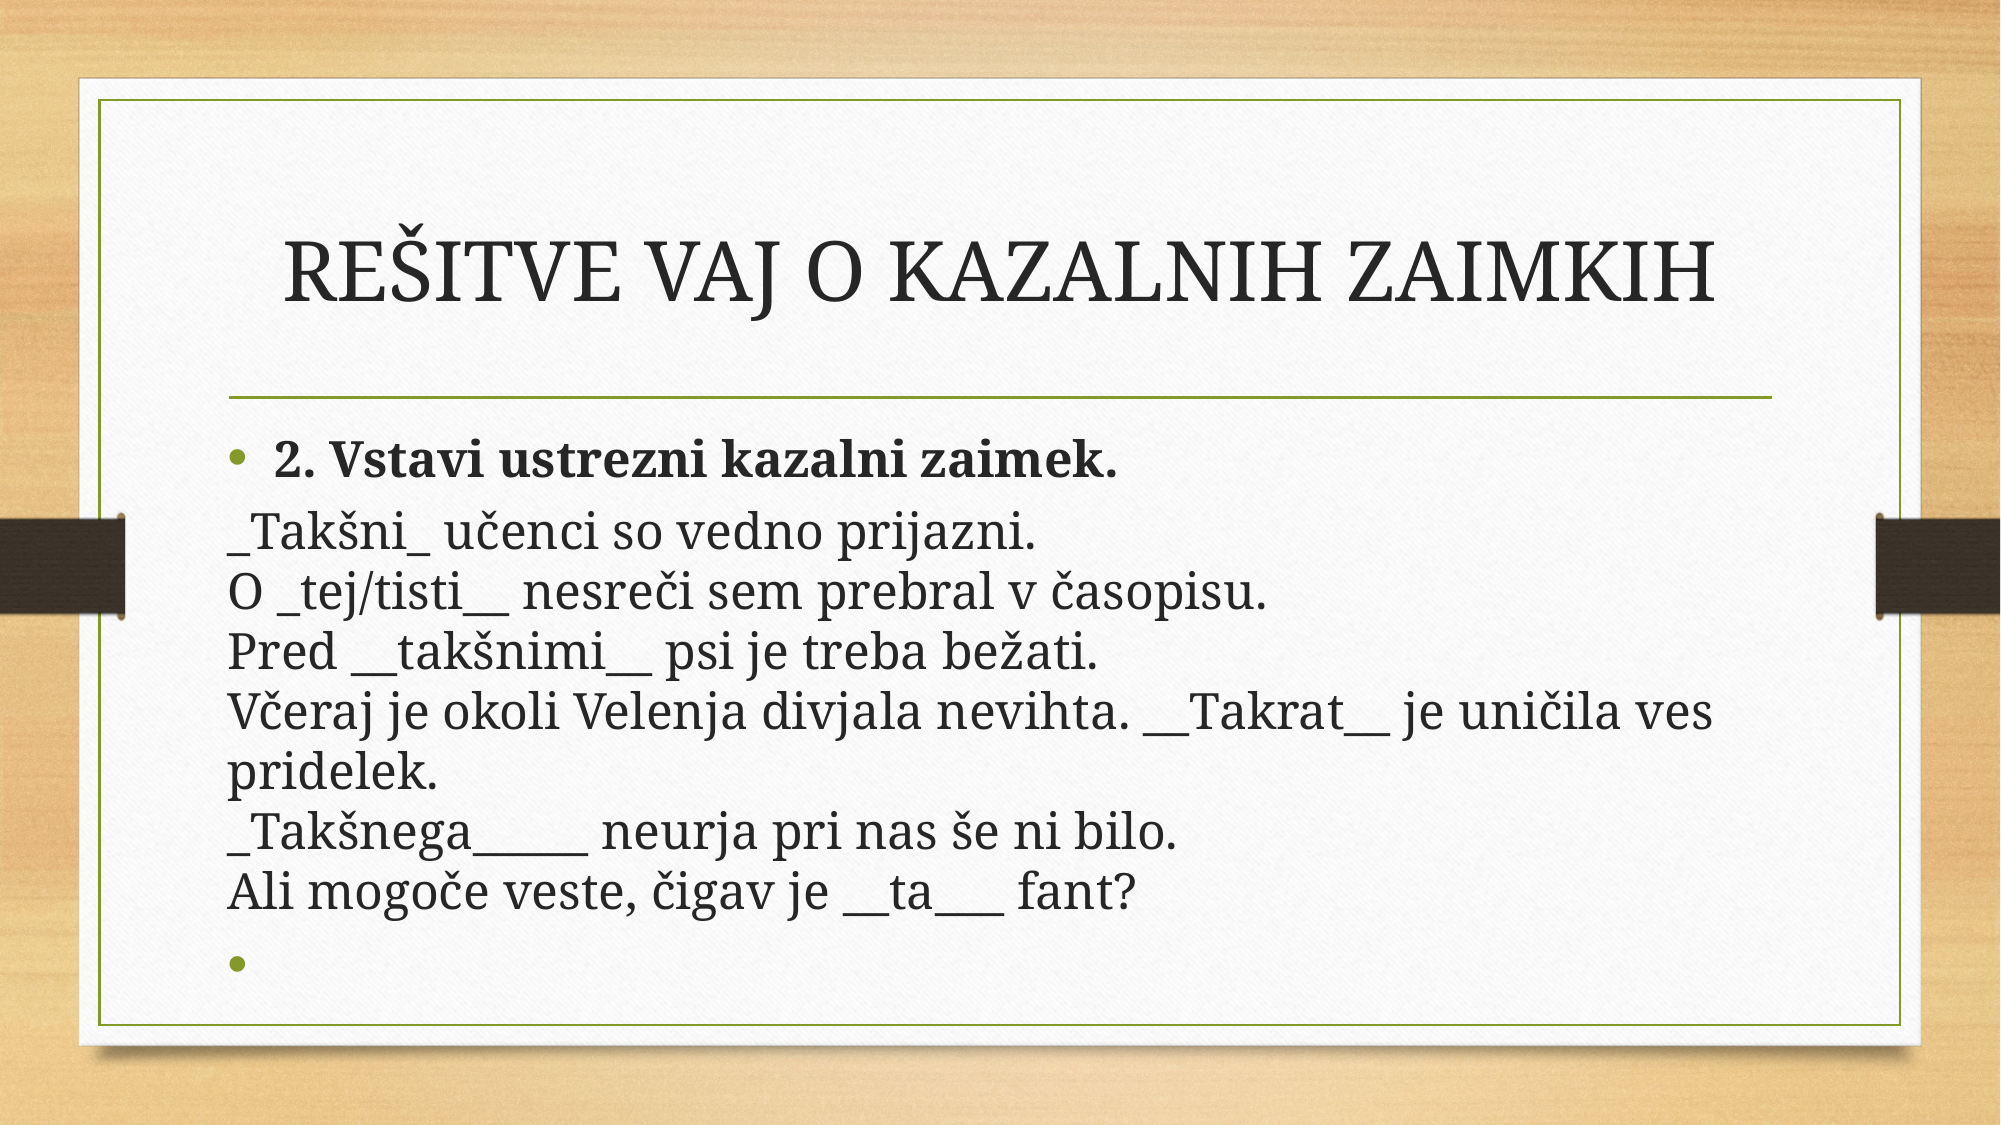

# REŠITVE VAJ O KAZALNIH ZAIMKIH
2. Vstavi ustrezni kazalni zaimek.
_Takšni_ učenci so vedno prijazni.
O _tej/tisti__ nesreči sem prebral v časopisu.
Pred __takšnimi__ psi je treba bežati.
Včeraj je okoli Velenja divjala nevihta. __Takrat__ je uničila ves pridelek.
_Takšnega_____ neurja pri nas še ni bilo.
Ali mogoče veste, čigav je __ta___ fant?